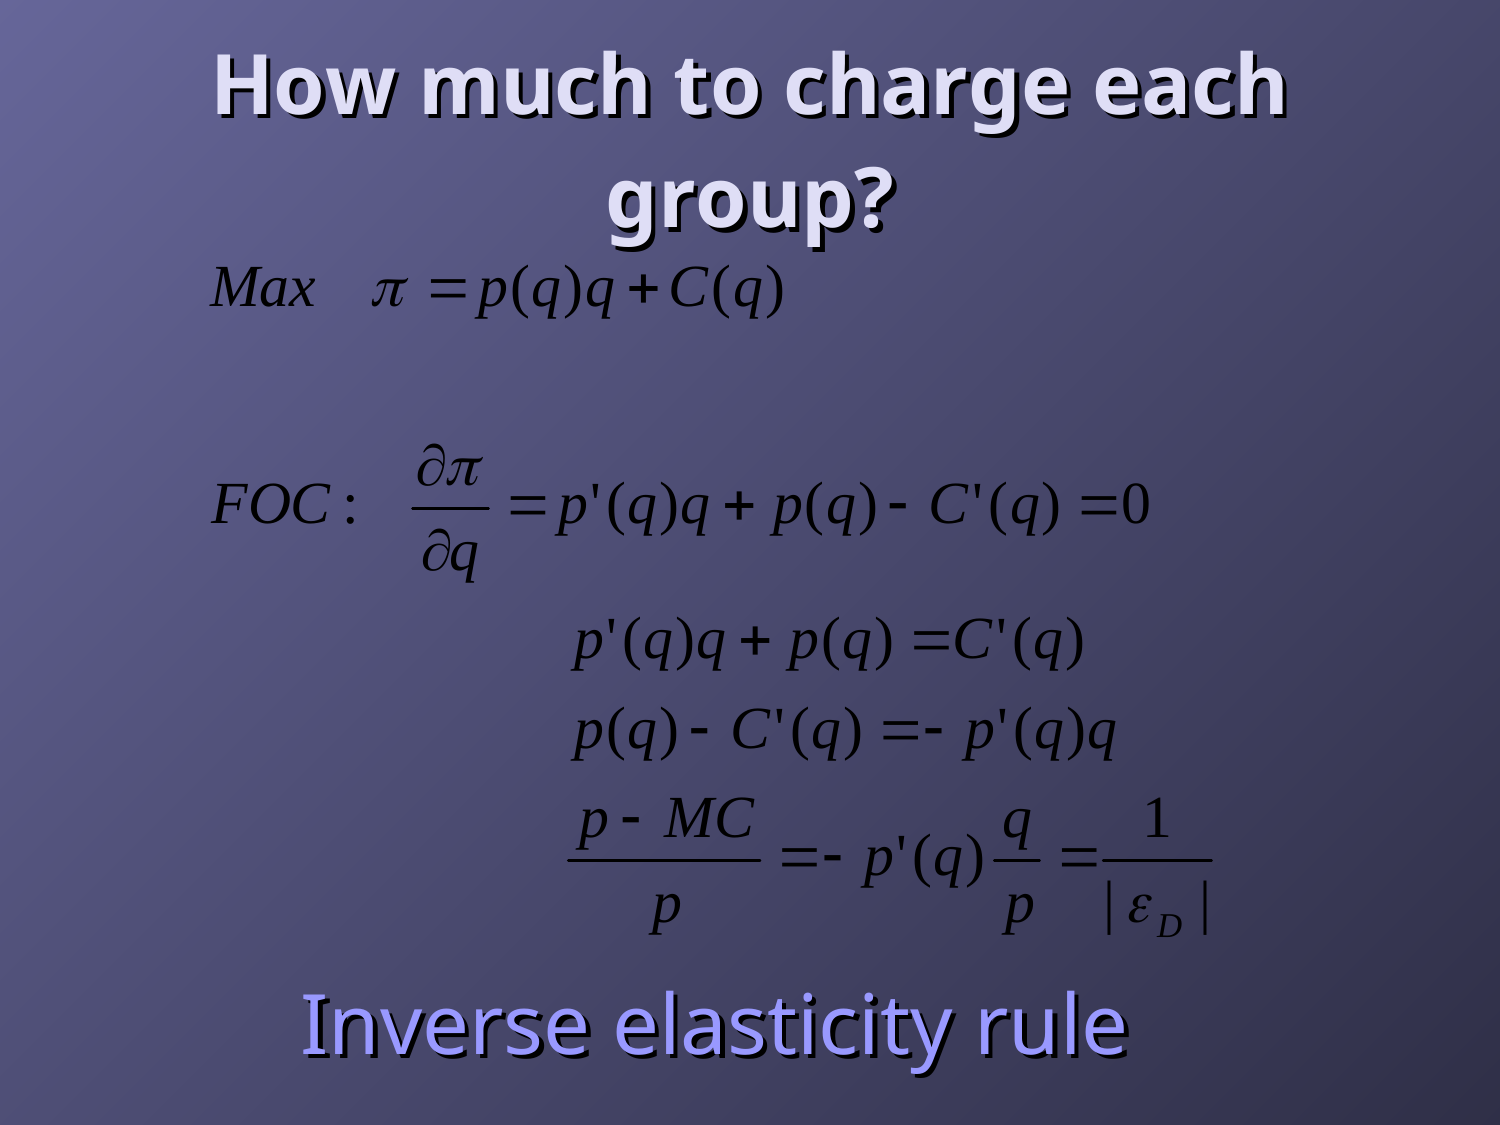

# How much to charge each group?
Inverse elasticity rule